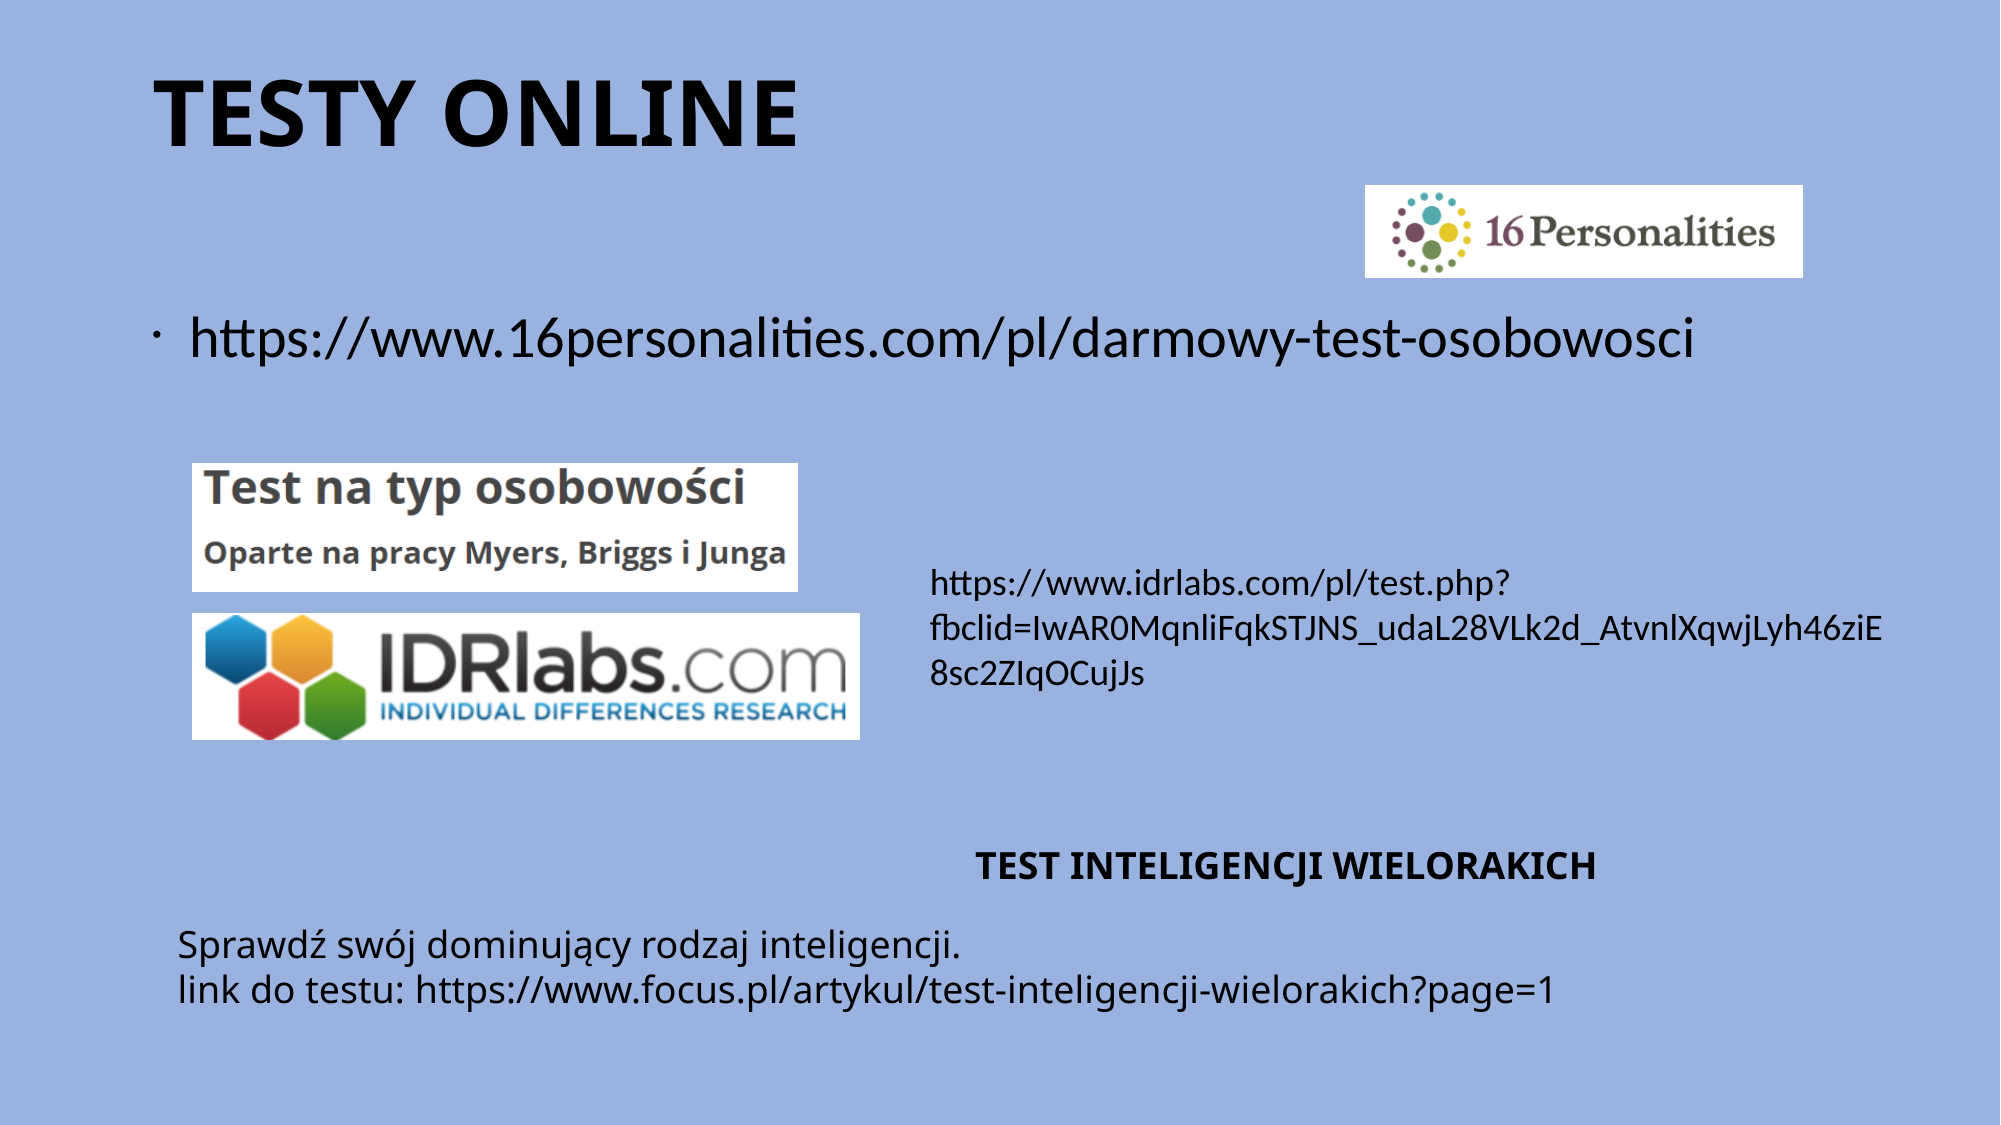

# TESTY ONLINE
https://www.16personalities.com/pl/darmowy-test-osobowosci
https://www.idrlabs.com/pl/test.php?fbclid=IwAR0MqnliFqkSTJNS_udaL28VLk2d_AtvnlXqwjLyh46ziE8sc2ZIqOCujJs
TEST INTELIGENCJI WIELORAKICH
Sprawdź swój dominujący rodzaj inteligencji.
link do testu: https://www.focus.pl/artykul/test-inteligencji-wielorakich?page=1